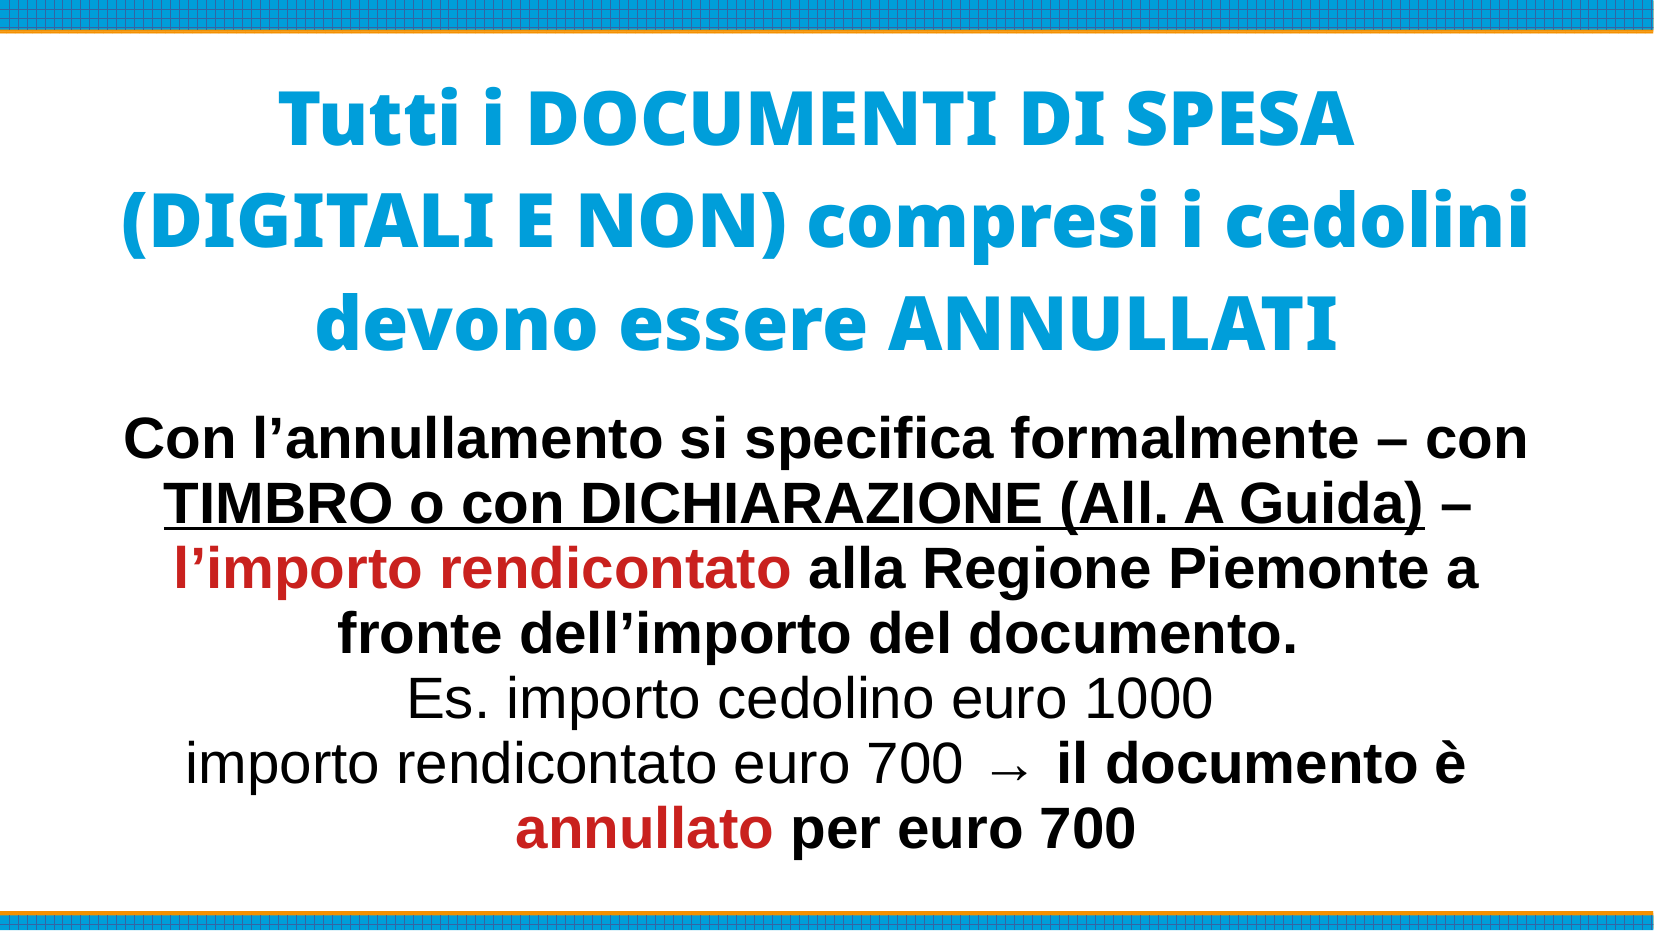

# Tutti i DOCUMENTI DI SPESA
(DIGITALI E NON) compresi i cedolini devono essere ANNULLATI
Con l’annullamento si specifica formalmente – con TIMBRO o con DICHIARAZIONE (All. A Guida) –
l’importo rendicontato alla Regione Piemonte a fronte dell’importo del documento.
Es. importo cedolino euro 1000
importo rendicontato euro 700 → il documento è annullato per euro 700